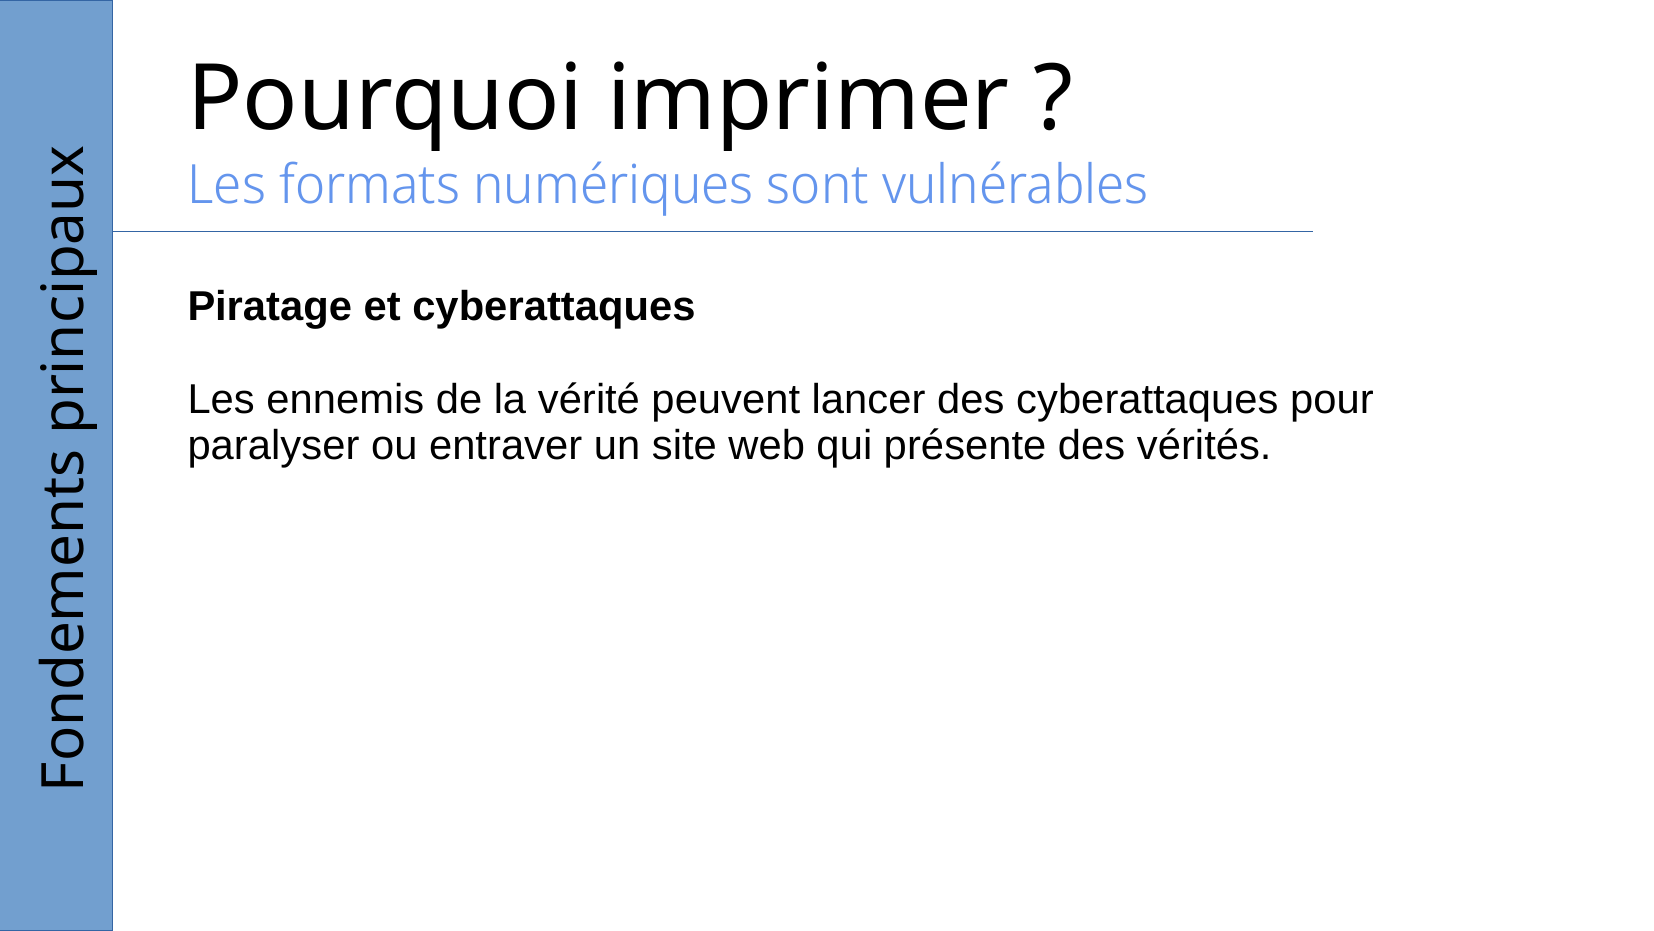

# Pourquoi imprimer ?
Les formats numériques sont vulnérables
Piratage et cyberattaques
Les ennemis de la vérité peuvent lancer des cyberattaques pour paralyser ou entraver un site web qui présente des vérités.
Fondements principaux